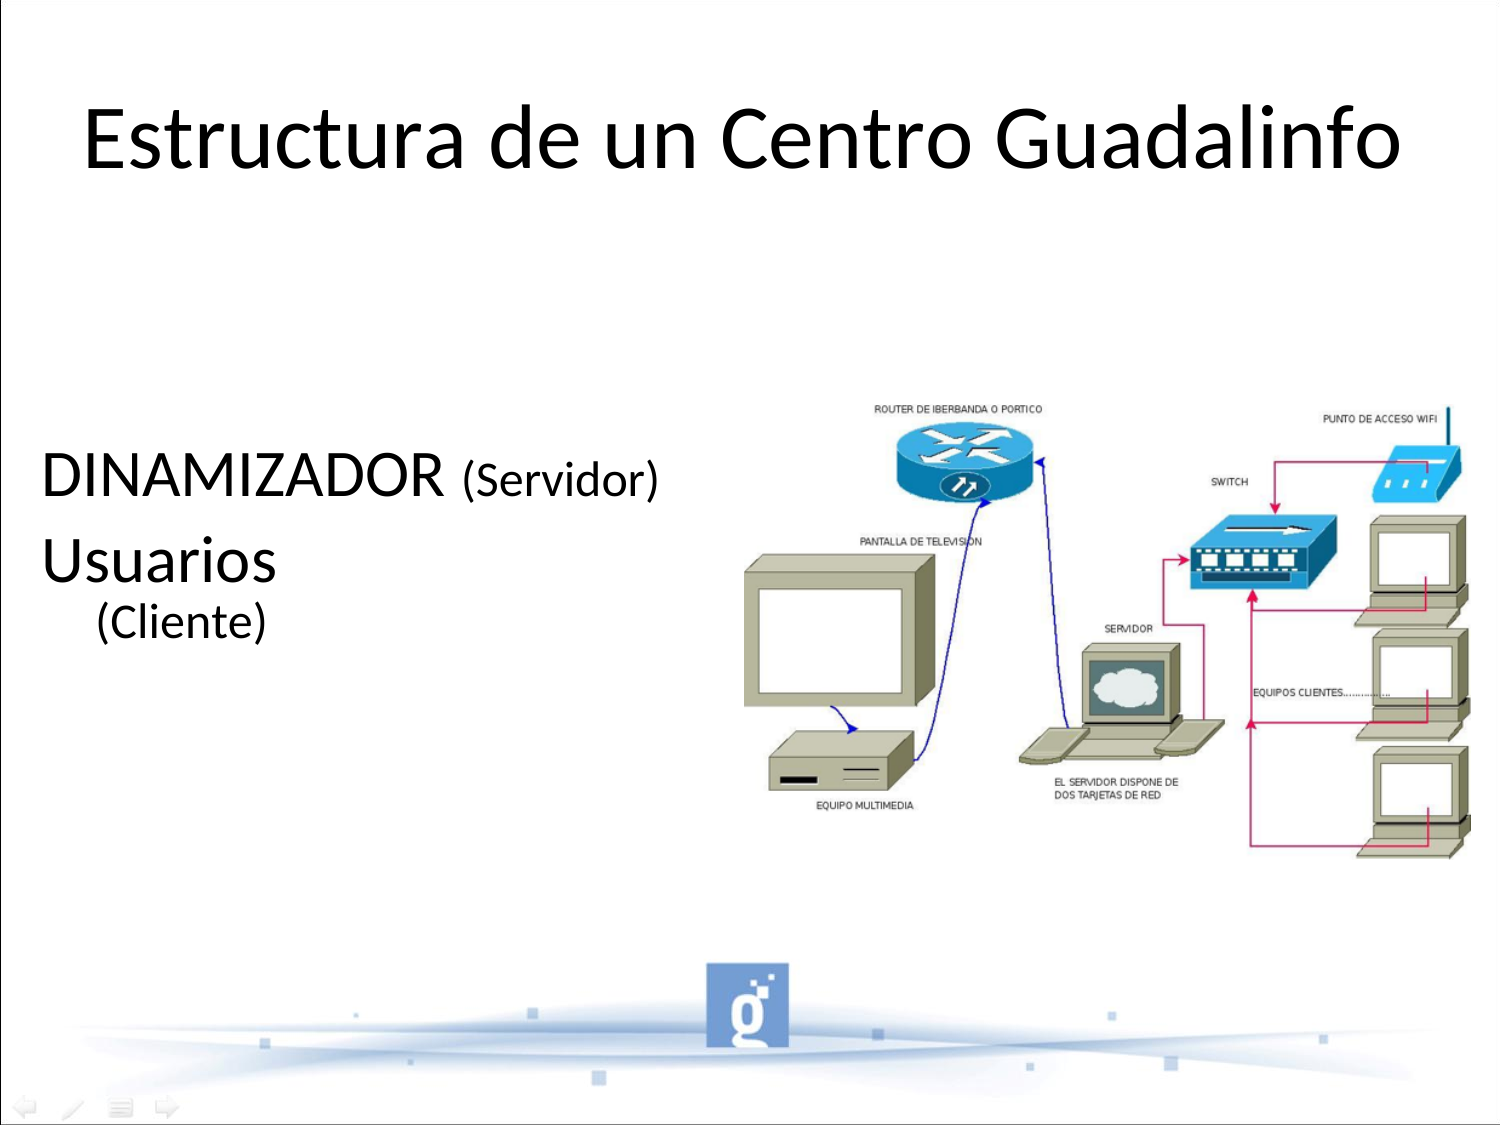

Estructura de un Centro Guadalinfo
# DINAMIZADOR (Servidor)
Usuarios
(Cliente)